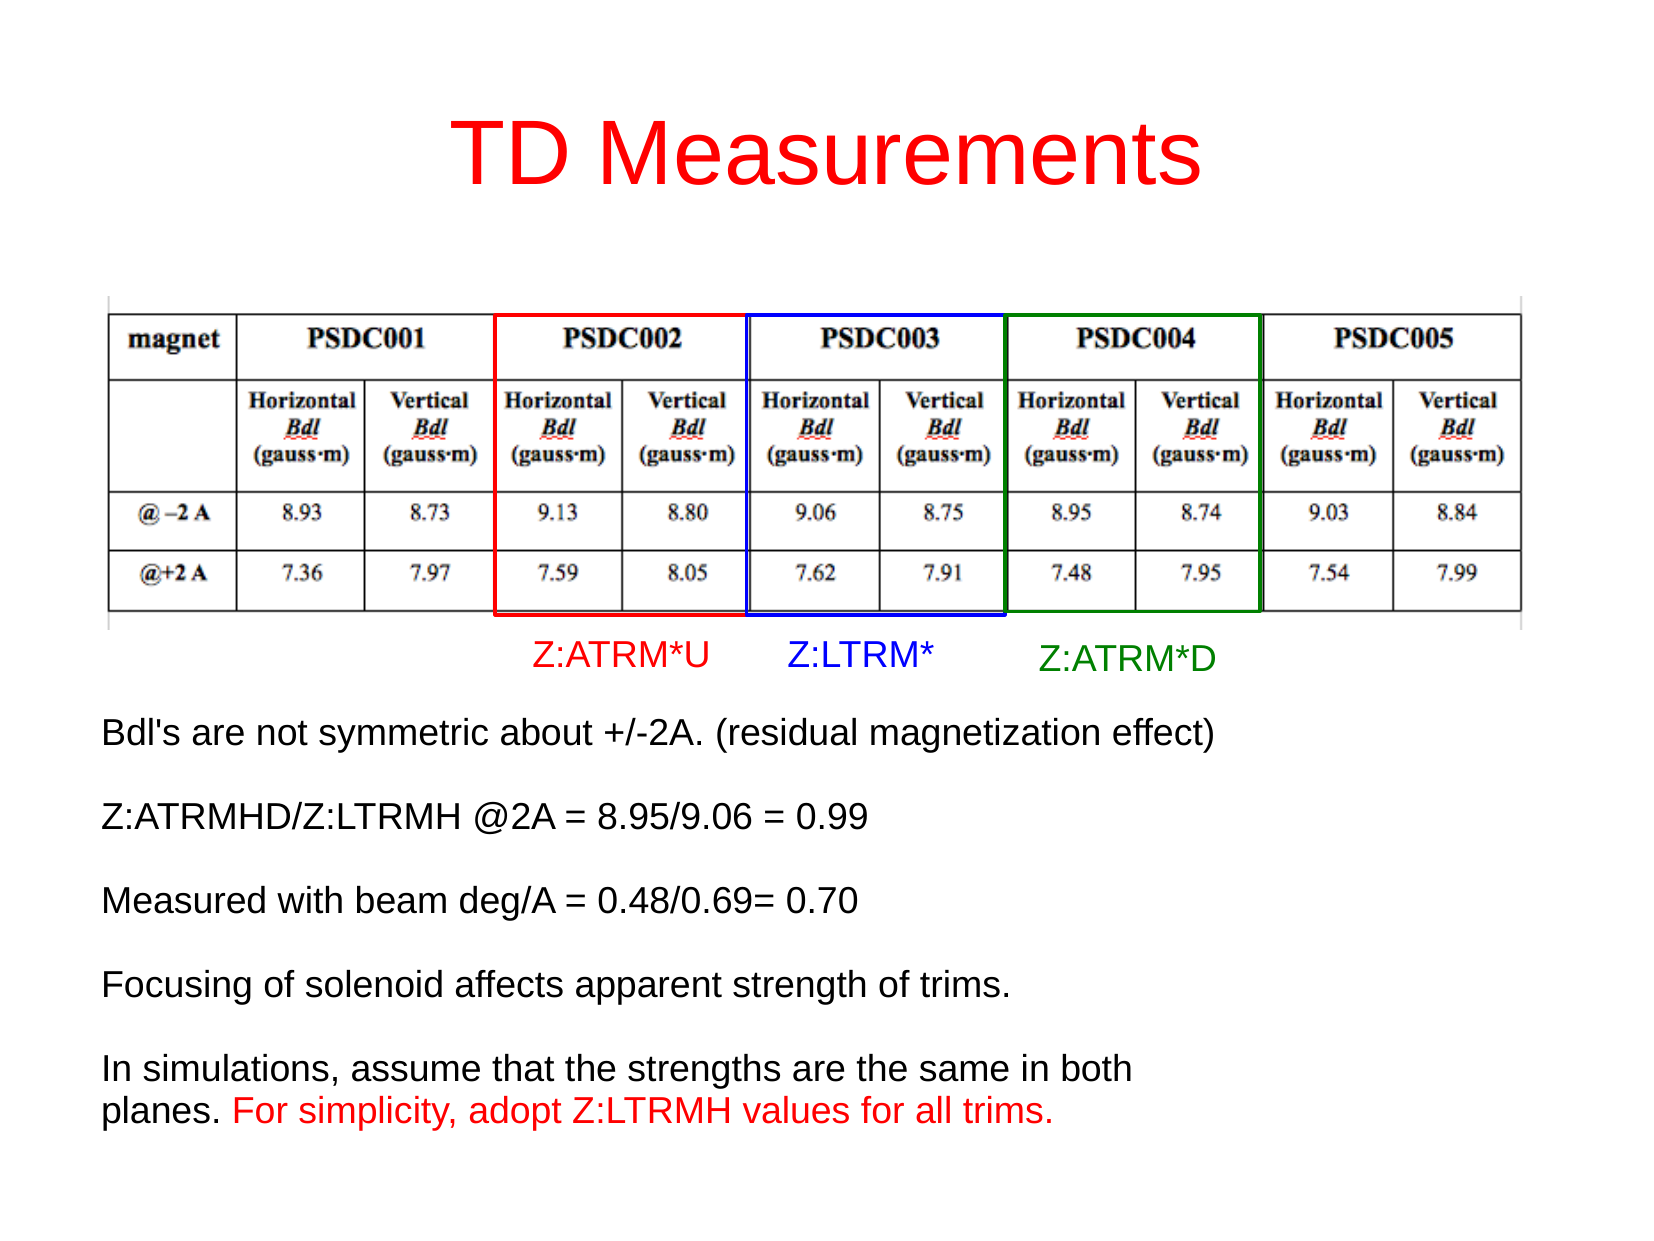

# TD Measurements
Z:ATRM*U
Z:LTRM*
Z:ATRM*D
Bdl's are not symmetric about +/-2A. (residual magnetization effect)
Z:ATRMHD/Z:LTRMH @2A = 8.95/9.06 = 0.99
Measured with beam deg/A = 0.48/0.69= 0.70
Focusing of solenoid affects apparent strength of trims.
In simulations, assume that the strengths are the same in both planes. For simplicity, adopt Z:LTRMH values for all trims.